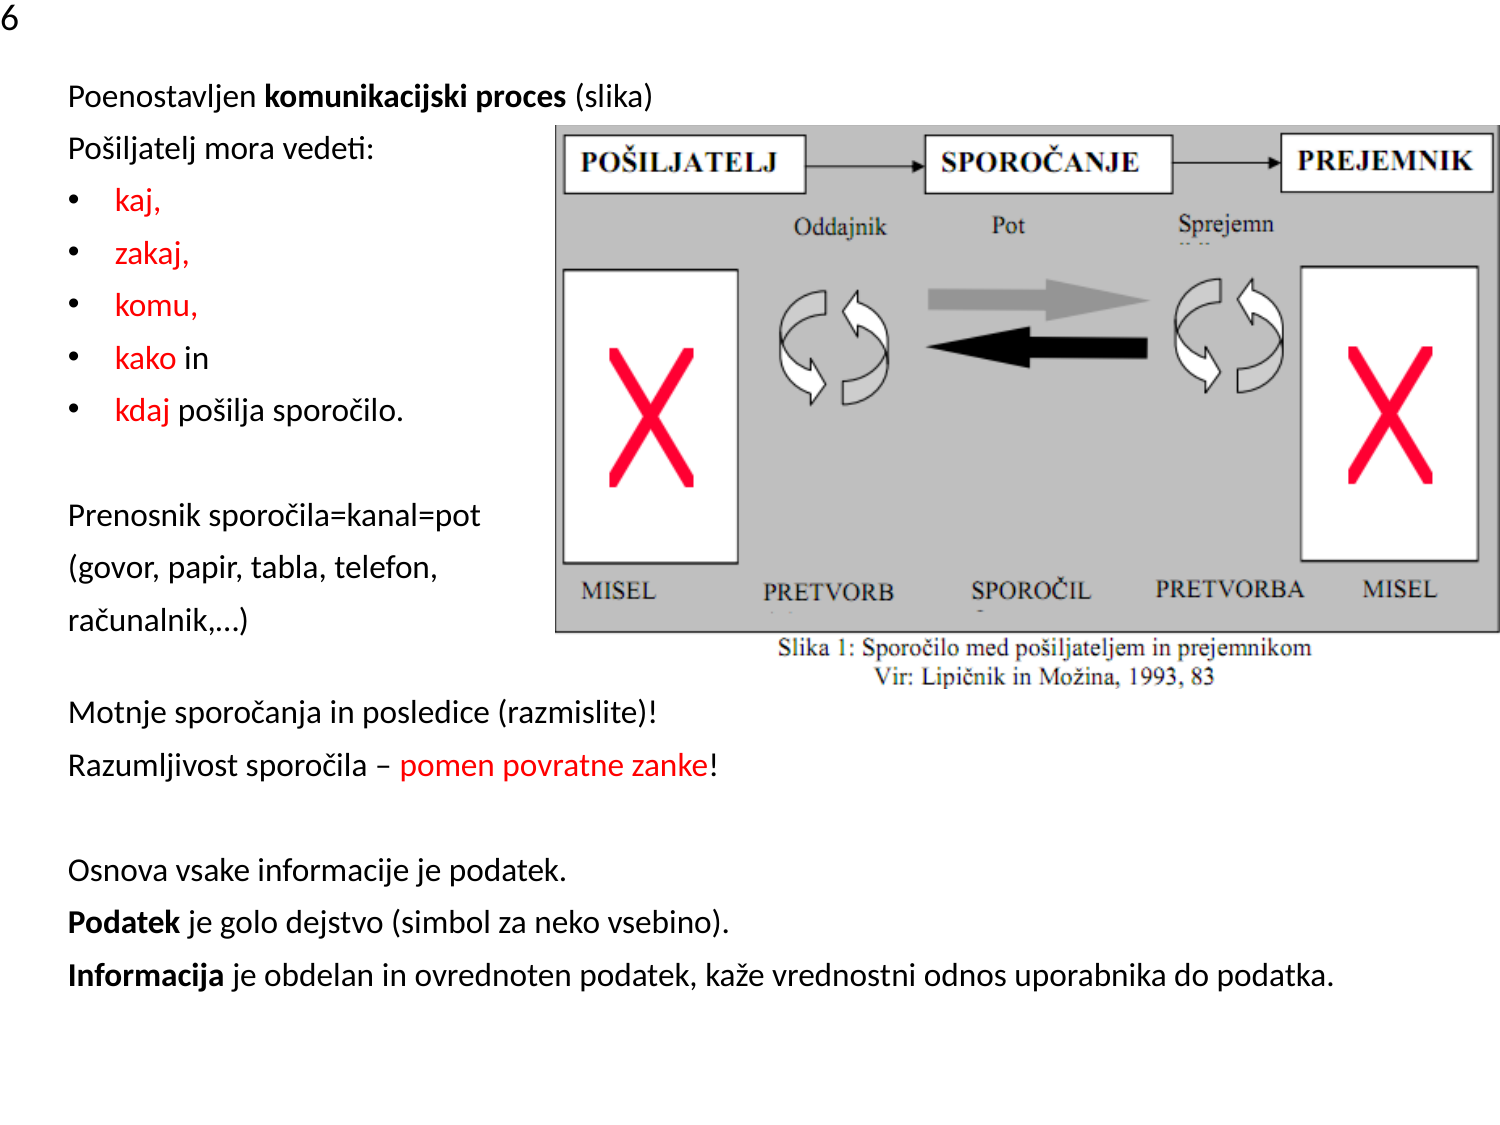

Poenostavljen komunikacijski proces (slika)
Pošiljatelj mora vedeti:
kaj,
zakaj,
komu,
kako in
kdaj pošilja sporočilo.
Prenosnik sporočila=kanal=pot
(govor, papir, tabla, telefon,
računalnik,…)
Motnje sporočanja in posledice (razmislite)!
Razumljivost sporočila – pomen povratne zanke!
Osnova vsake informacije je podatek.
Podatek je golo dejstvo (simbol za neko vsebino).
Informacija je obdelan in ovrednoten podatek, kaže vrednostni odnos uporabnika do podatka.